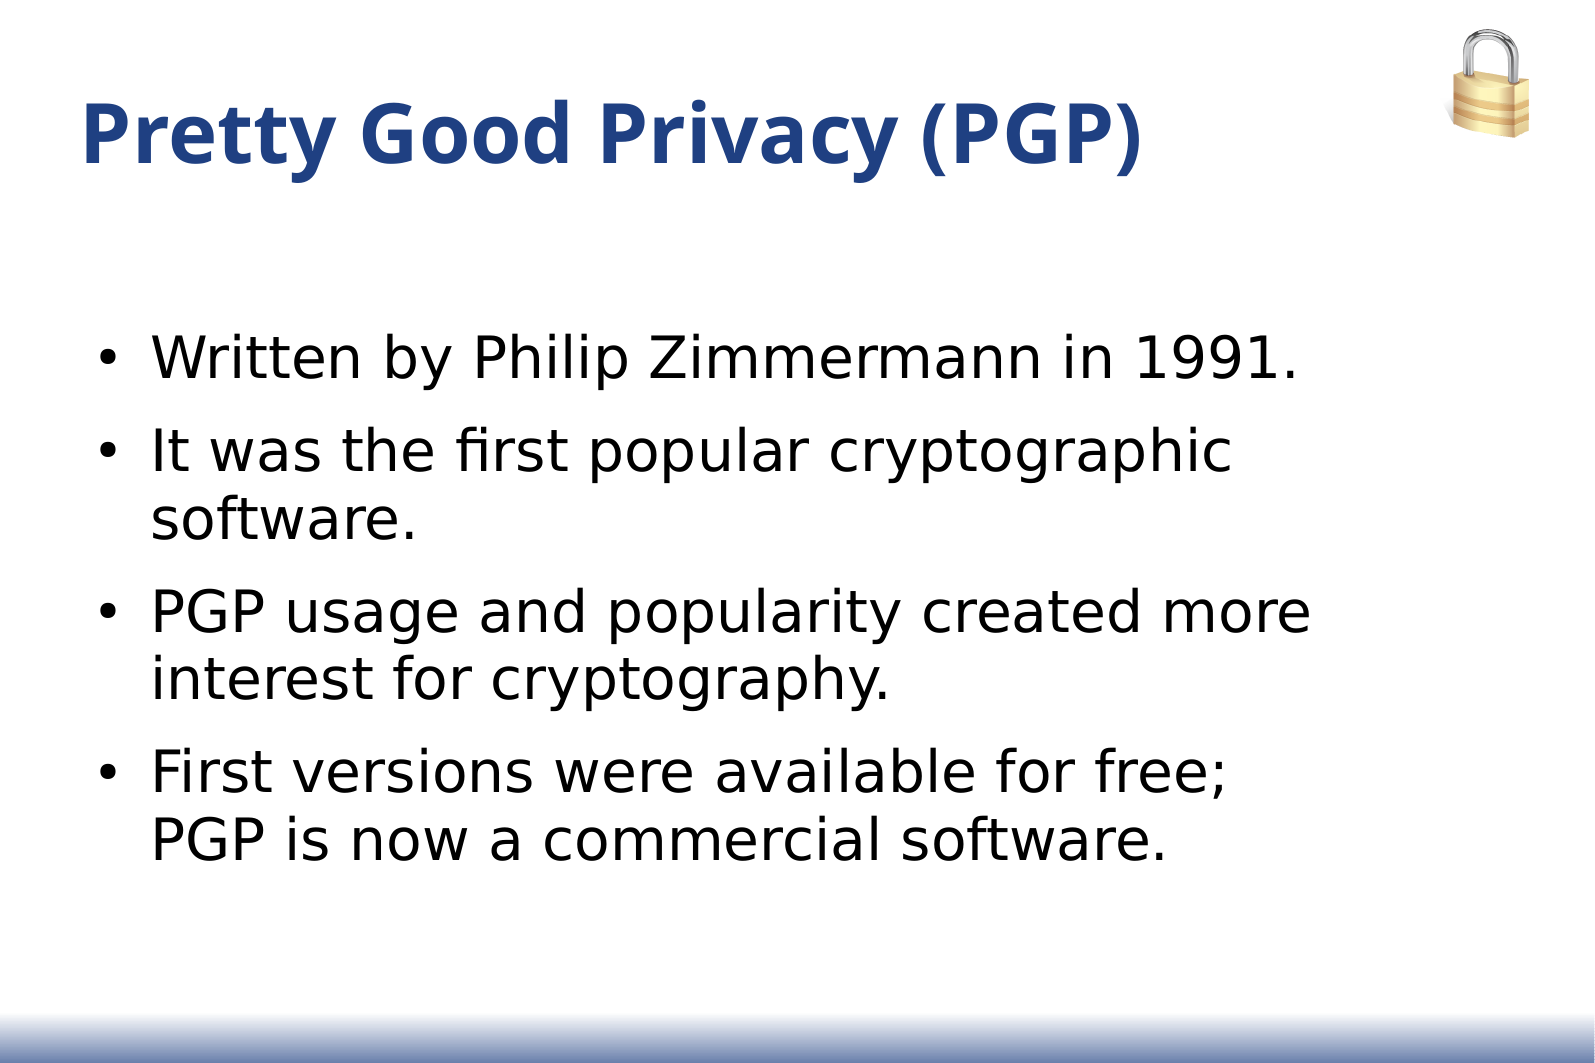

# Pretty Good Privacy (PGP)
Written by Philip Zimmermann in 1991.
It was the first popular cryptographic software.
PGP usage and popularity created more interest for cryptography.
First versions were available for free;
PGP is now a commercial software.